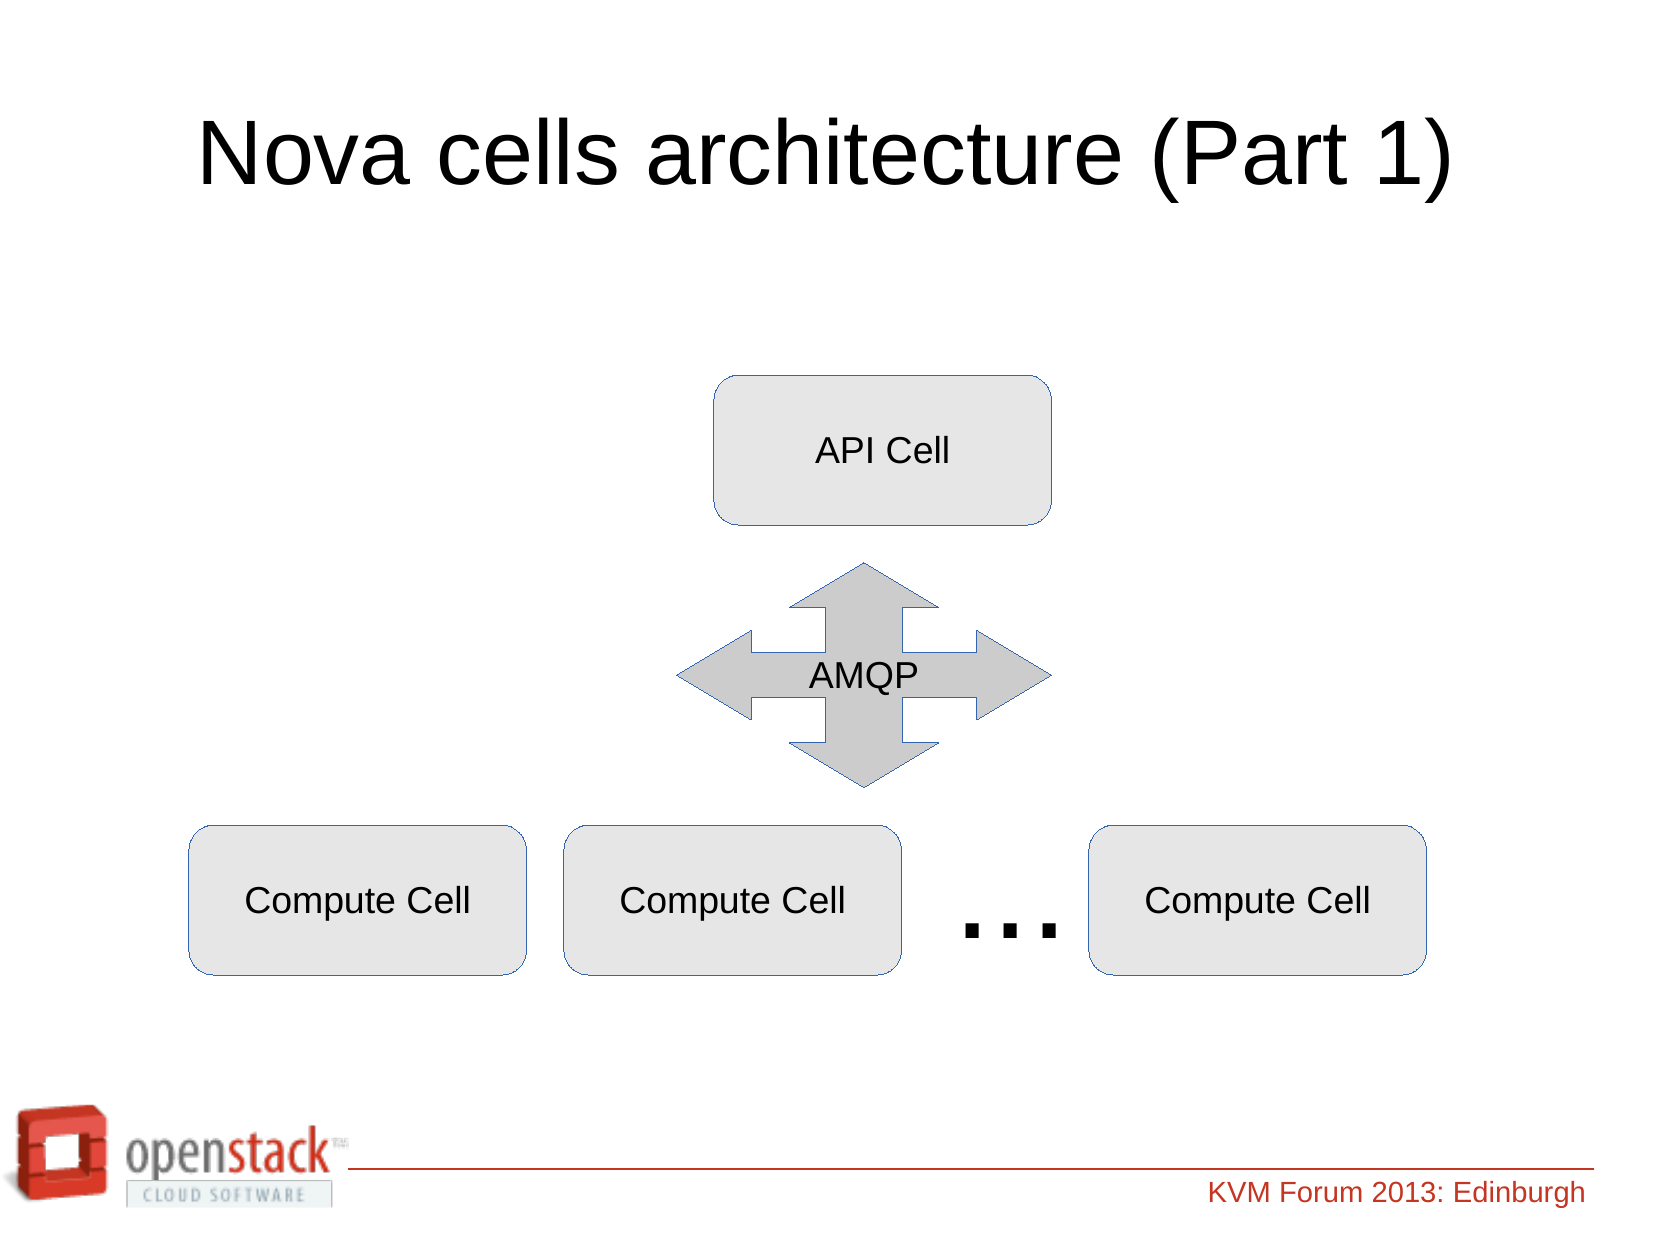

# Nova cells architecture (Part 1)
API Cell
AMQP
...
Compute Cell
Compute Cell
Compute Cell